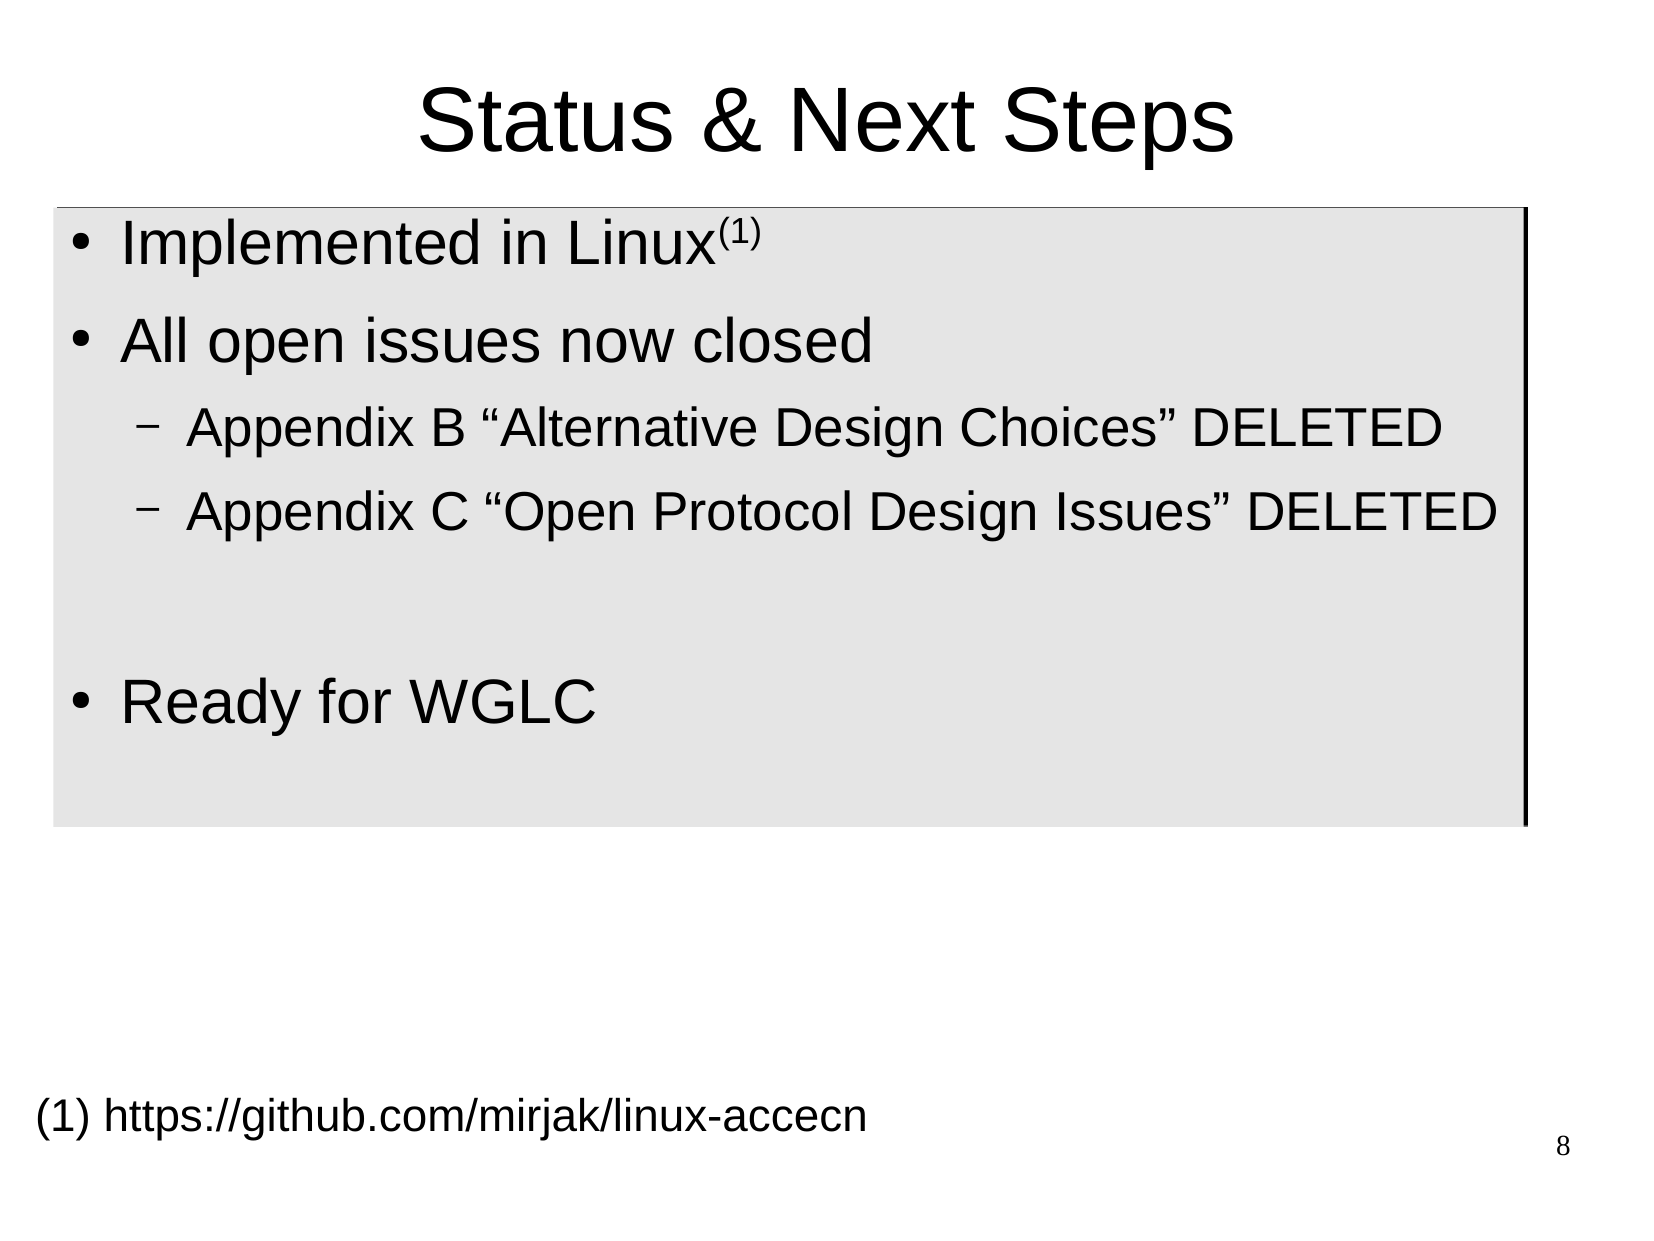

# Status & Next Steps
Implemented in Linux(1)
All open issues now closed
Appendix B “Alternative Design Choices” DELETED
Appendix C “Open Protocol Design Issues” DELETED
Ready for WGLC
 https://github.com/mirjak/linux-accecn
8